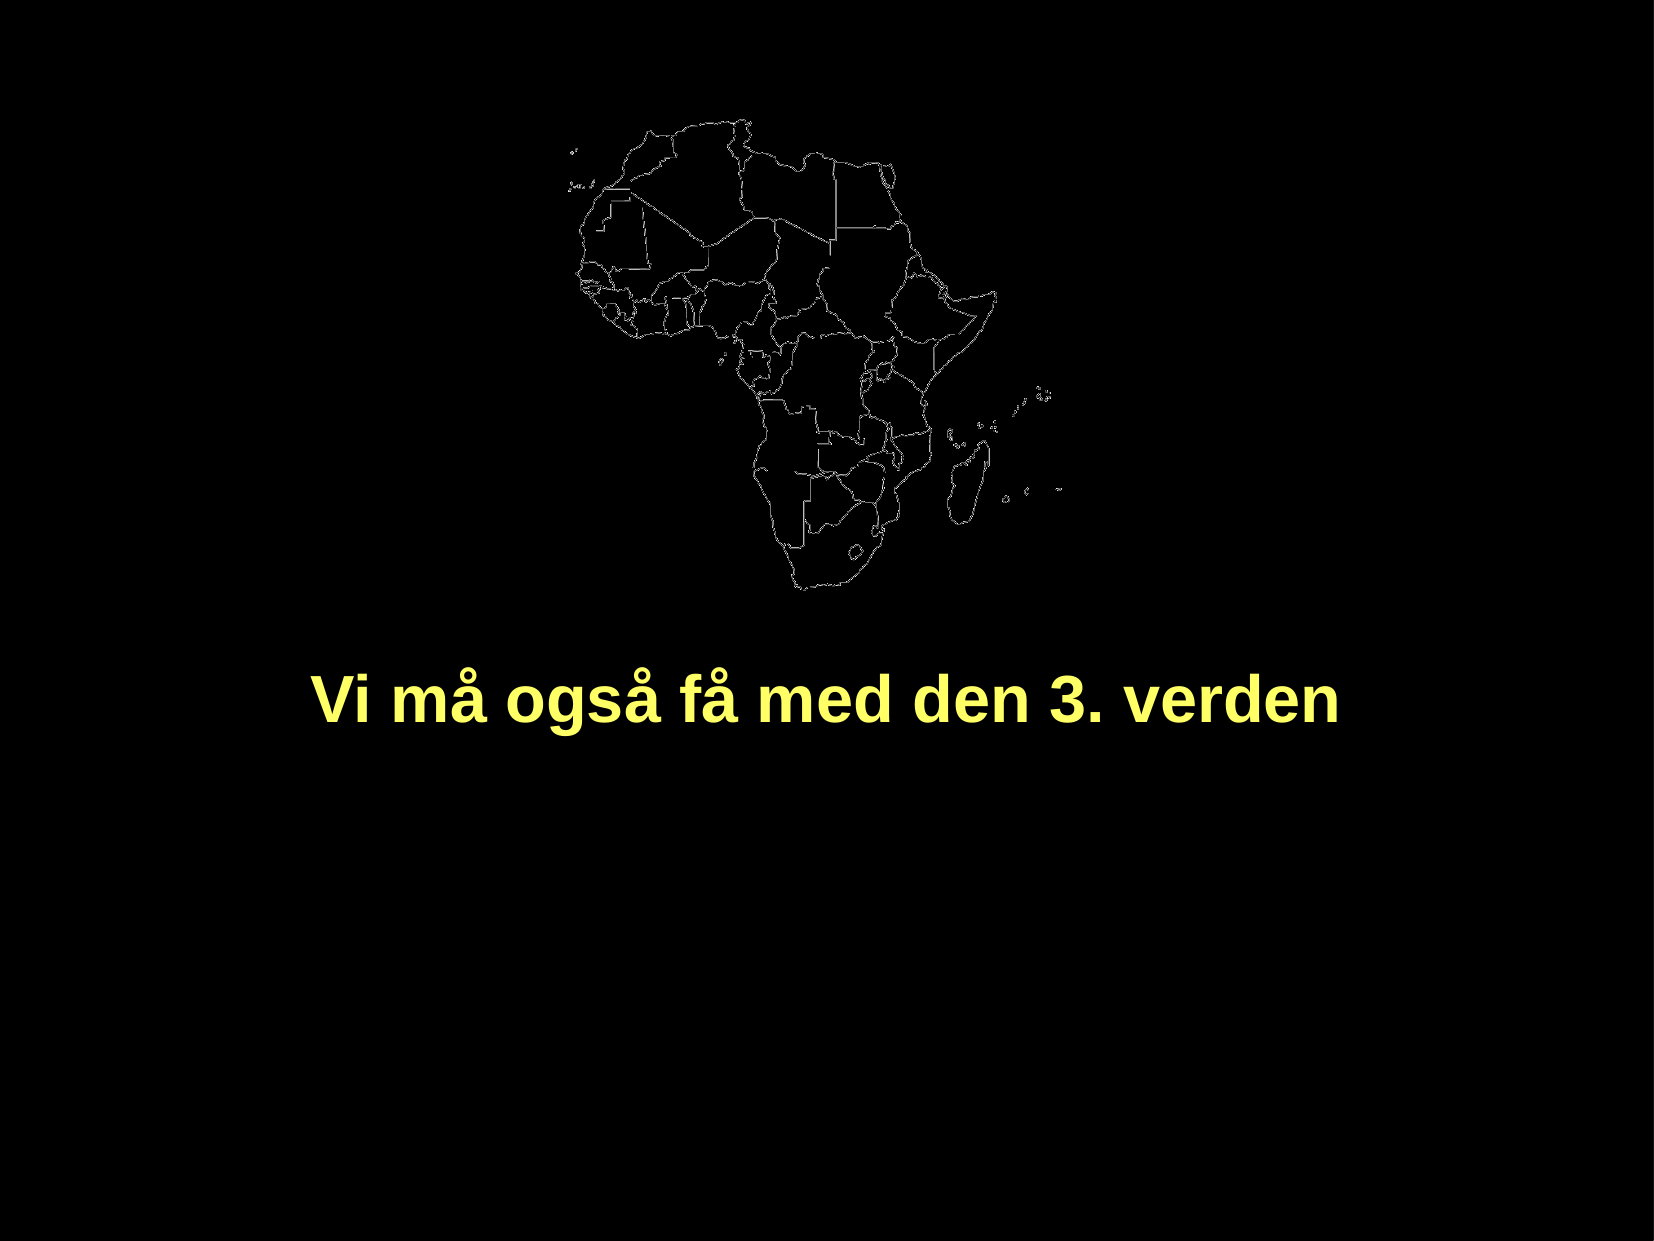

# Vi må også få med den 3. verden